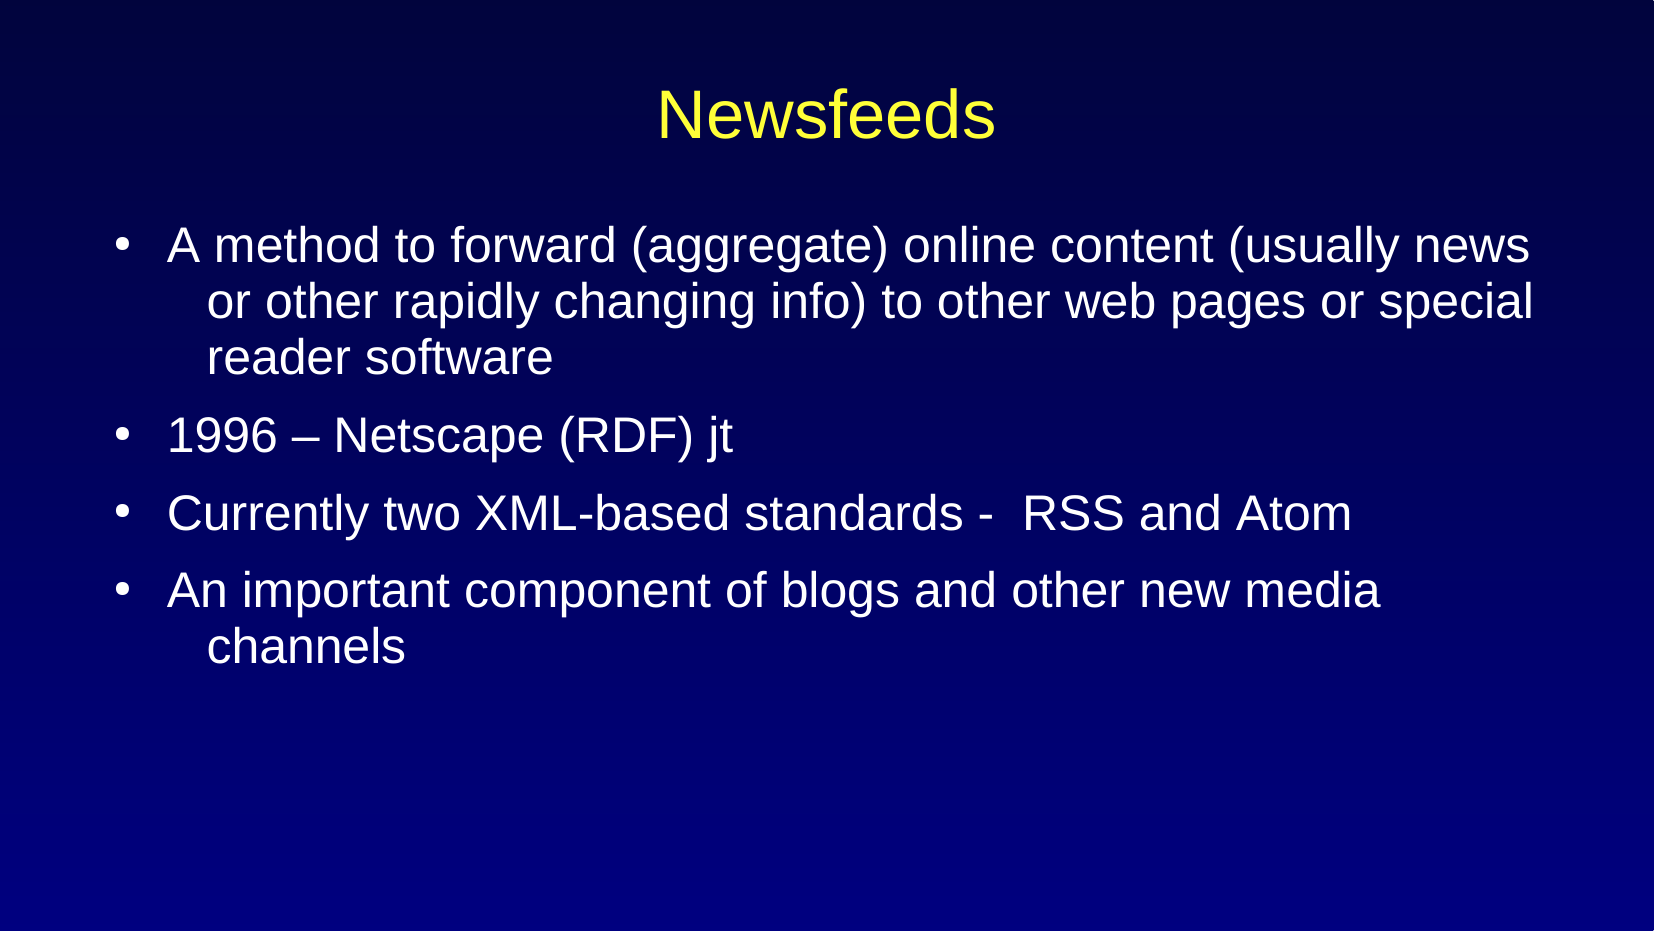

# Newsfeeds
A method to forward (aggregate) online content (usually news or other rapidly changing info) to other web pages or special reader software
1996 – Netscape (RDF) jt
Currently two XML-based standards - RSS and Atom
An important component of blogs and other new media channels